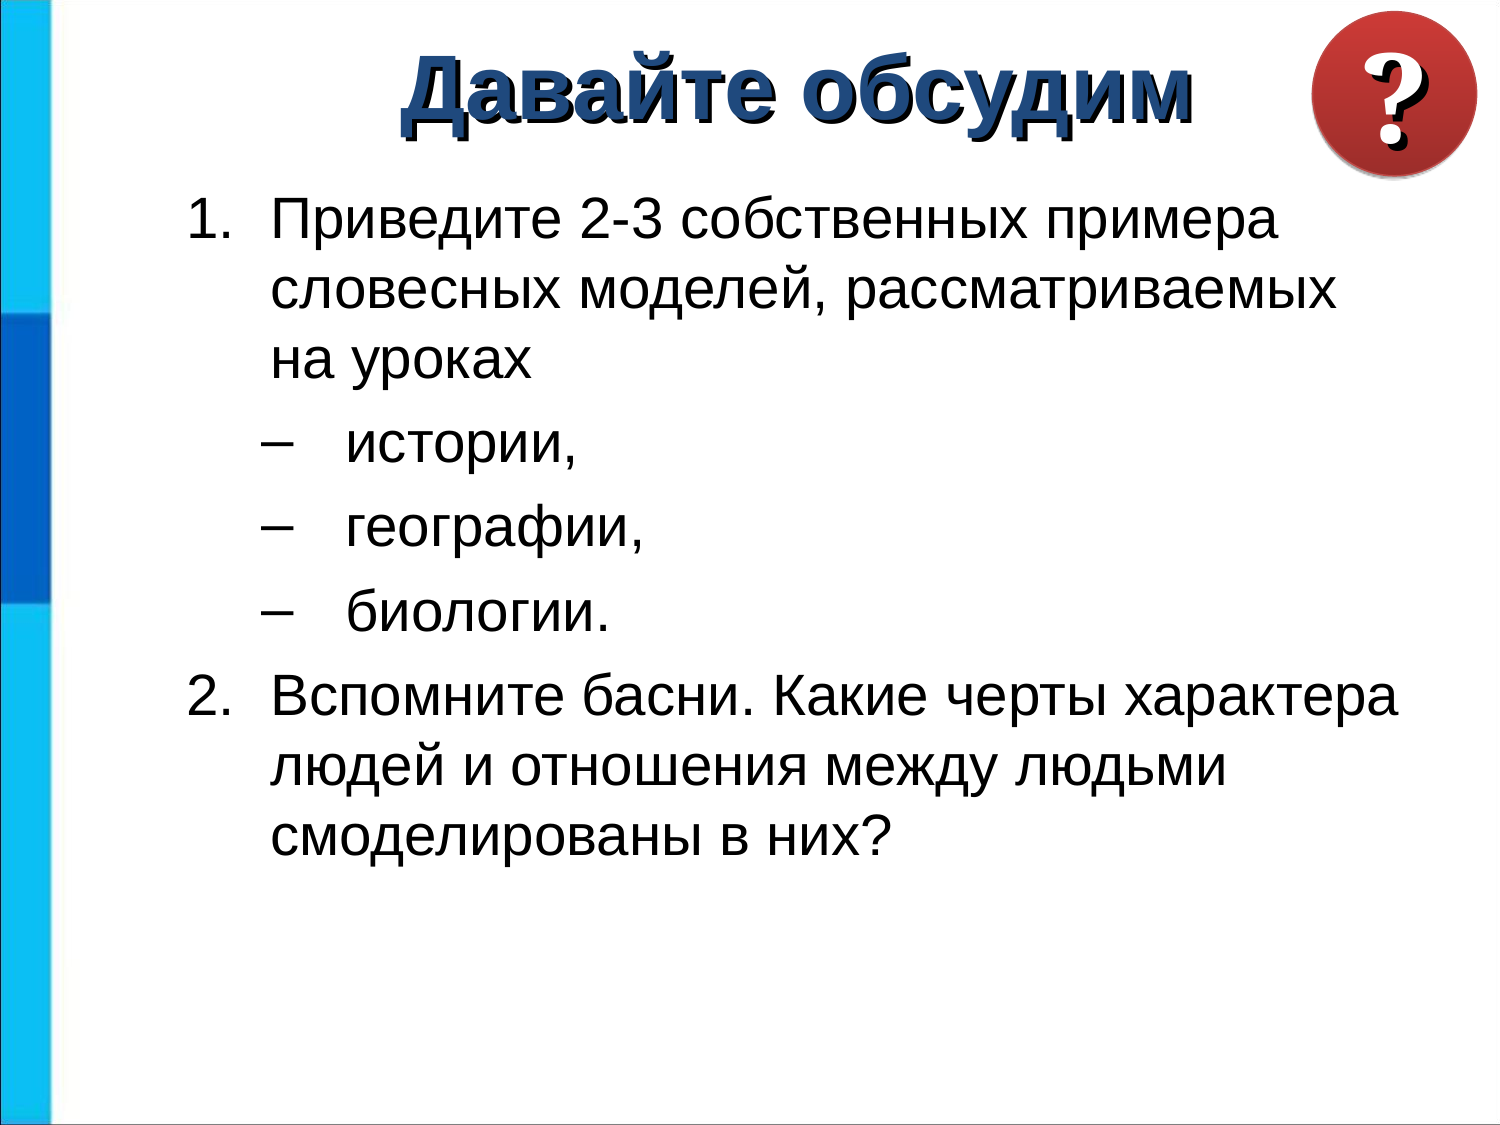

?
Давайте обсудим
# Приведите 2-3 собственных примера словесных моделей, рассматриваемых на уроках
истории,
географии,
биологии.
Вспомните басни. Какие черты характера людей и отношения между людьми смоделированы в них?